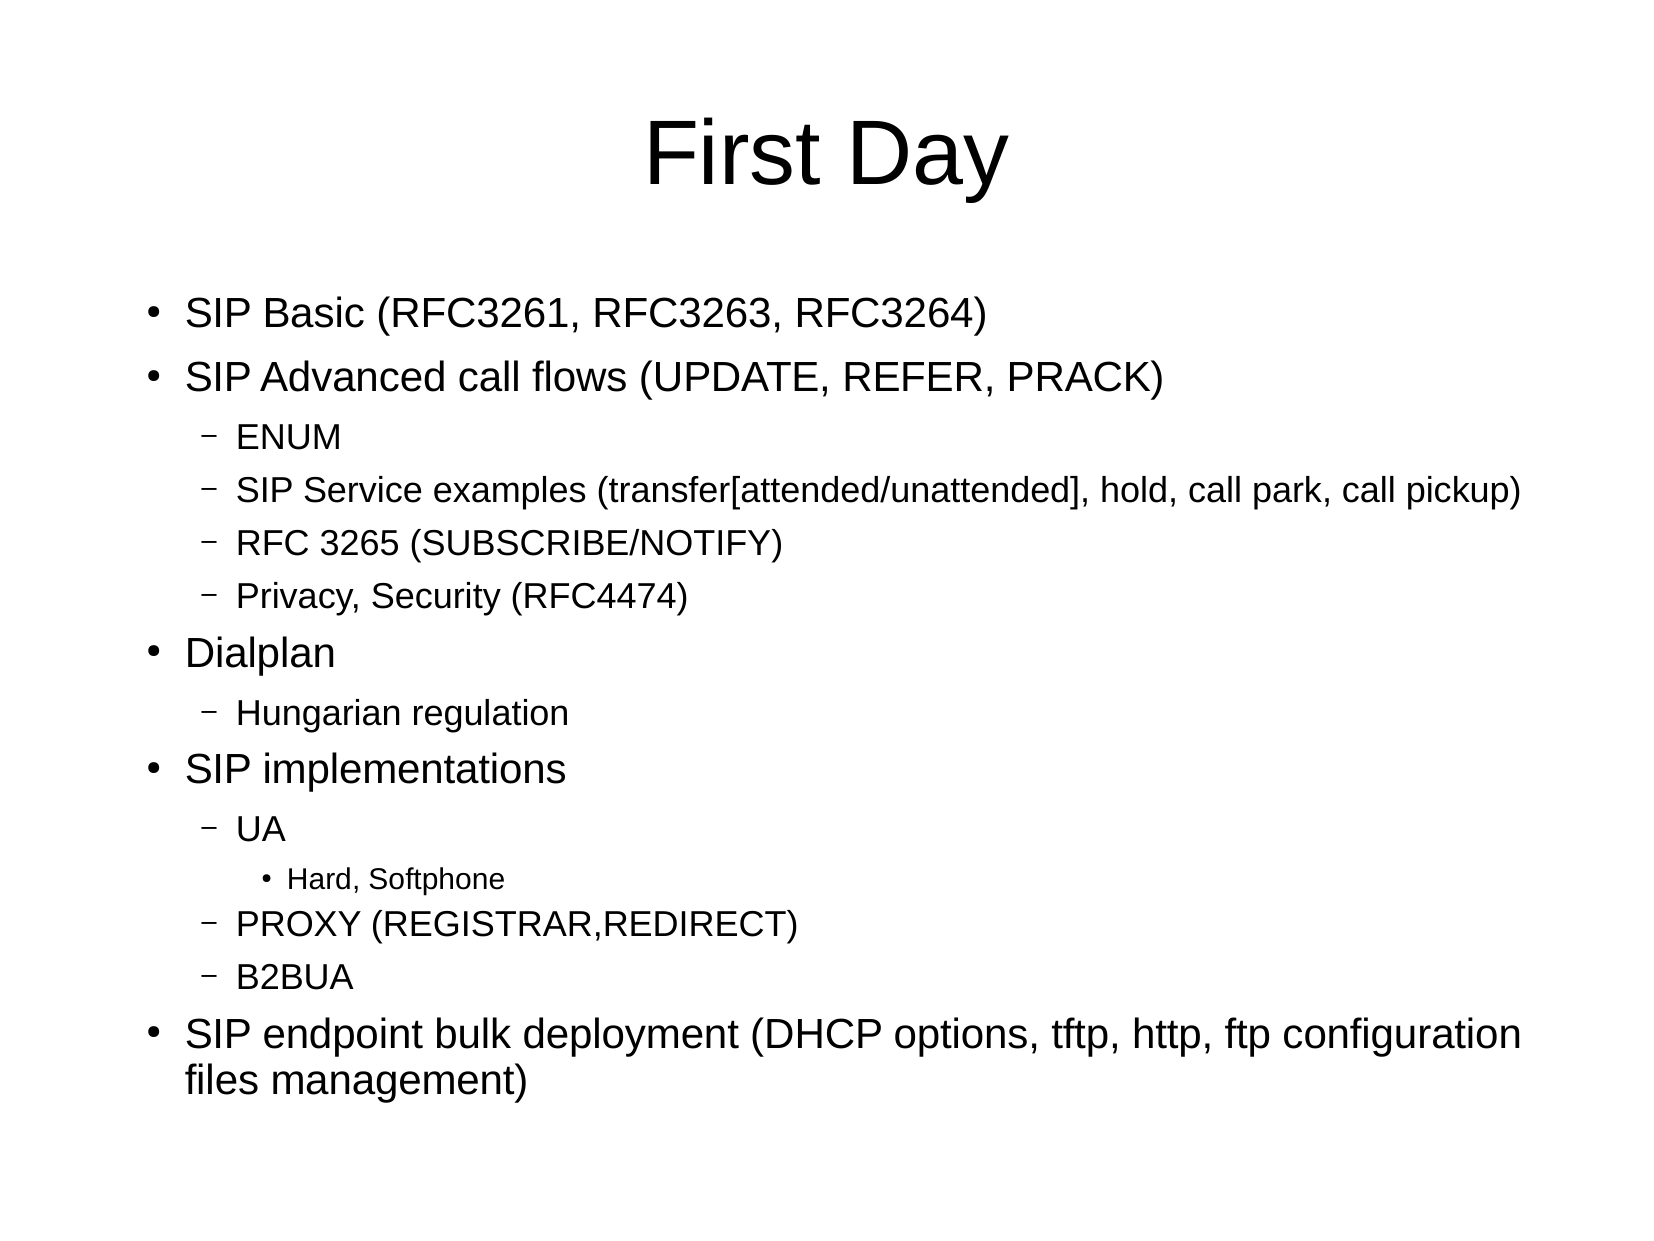

# First Day
SIP Basic (RFC3261, RFC3263, RFC3264)
SIP Advanced call flows (UPDATE, REFER, PRACK)
ENUM
SIP Service examples (transfer[attended/unattended], hold, call park, call pickup)
RFC 3265 (SUBSCRIBE/NOTIFY)
Privacy, Security (RFC4474)
Dialplan
Hungarian regulation
SIP implementations
UA
Hard, Softphone
PROXY (REGISTRAR,REDIRECT)
B2BUA
SIP endpoint bulk deployment (DHCP options, tftp, http, ftp configuration files management)